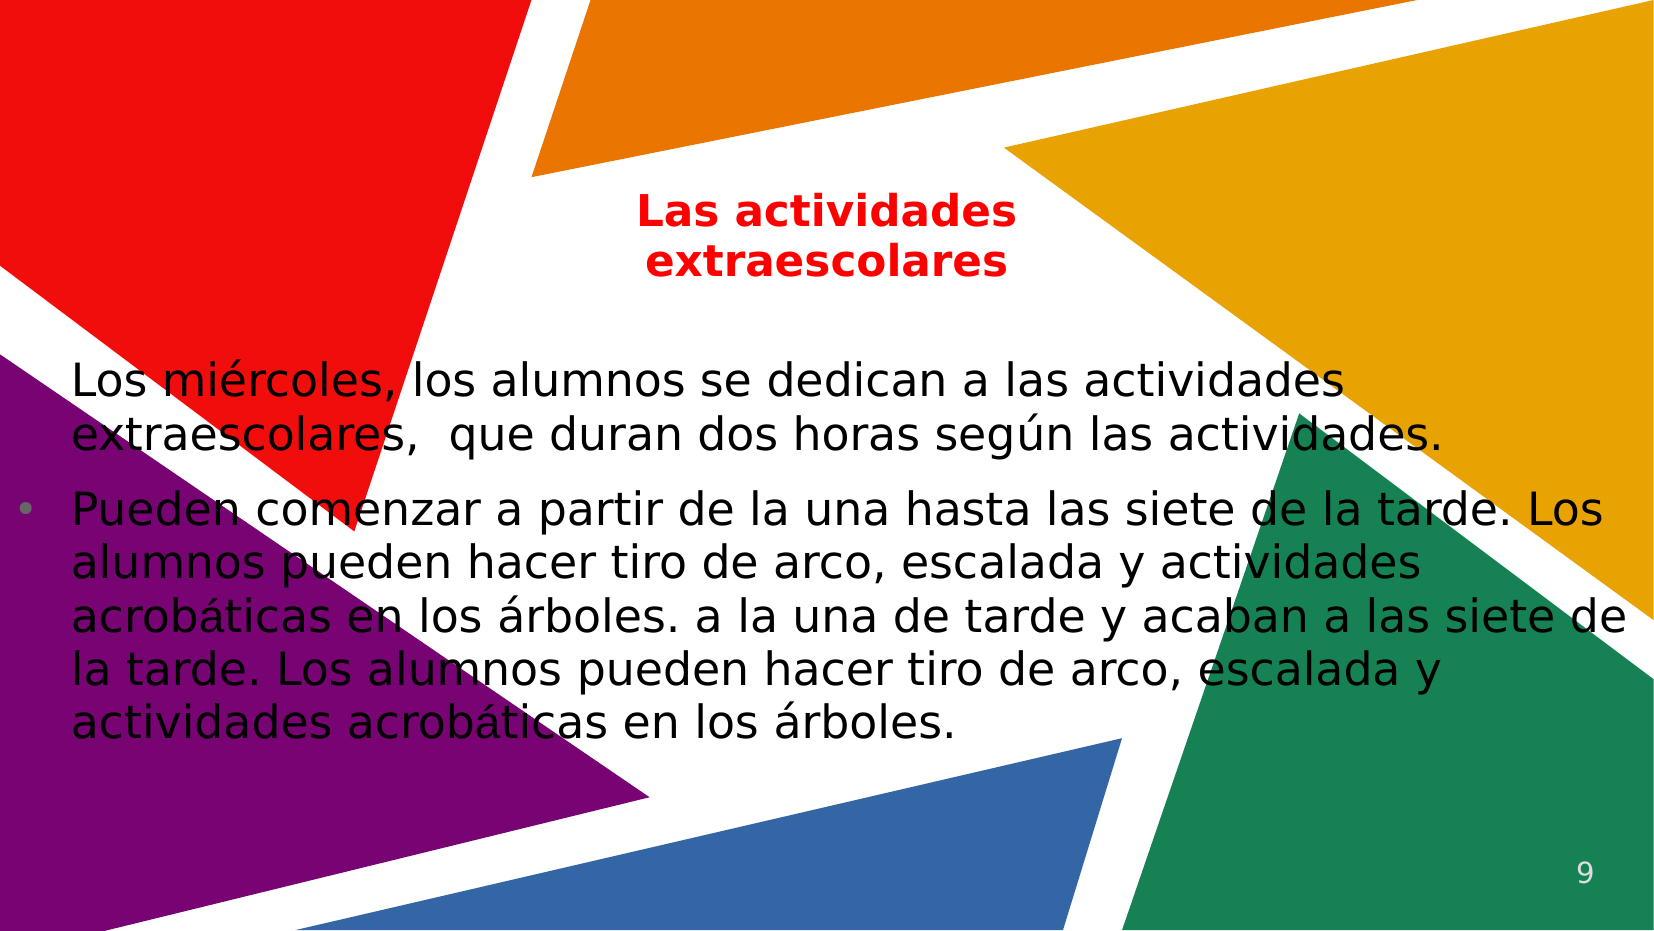

# Las actividades extraescolares
Los miércoles, los alumnos se dedican a las actividades extraescolares, que duran dos horas según las actividades.
Pueden comenzar a partir de la una hasta las siete de la tarde. Los alumnos pueden hacer tiro de arco, escalada y actividades acrobáticas en los árboles. a la una de tarde y acaban a las siete de la tarde. Los alumnos pueden hacer tiro de arco, escalada y actividades acrobáticas en los árboles.
9